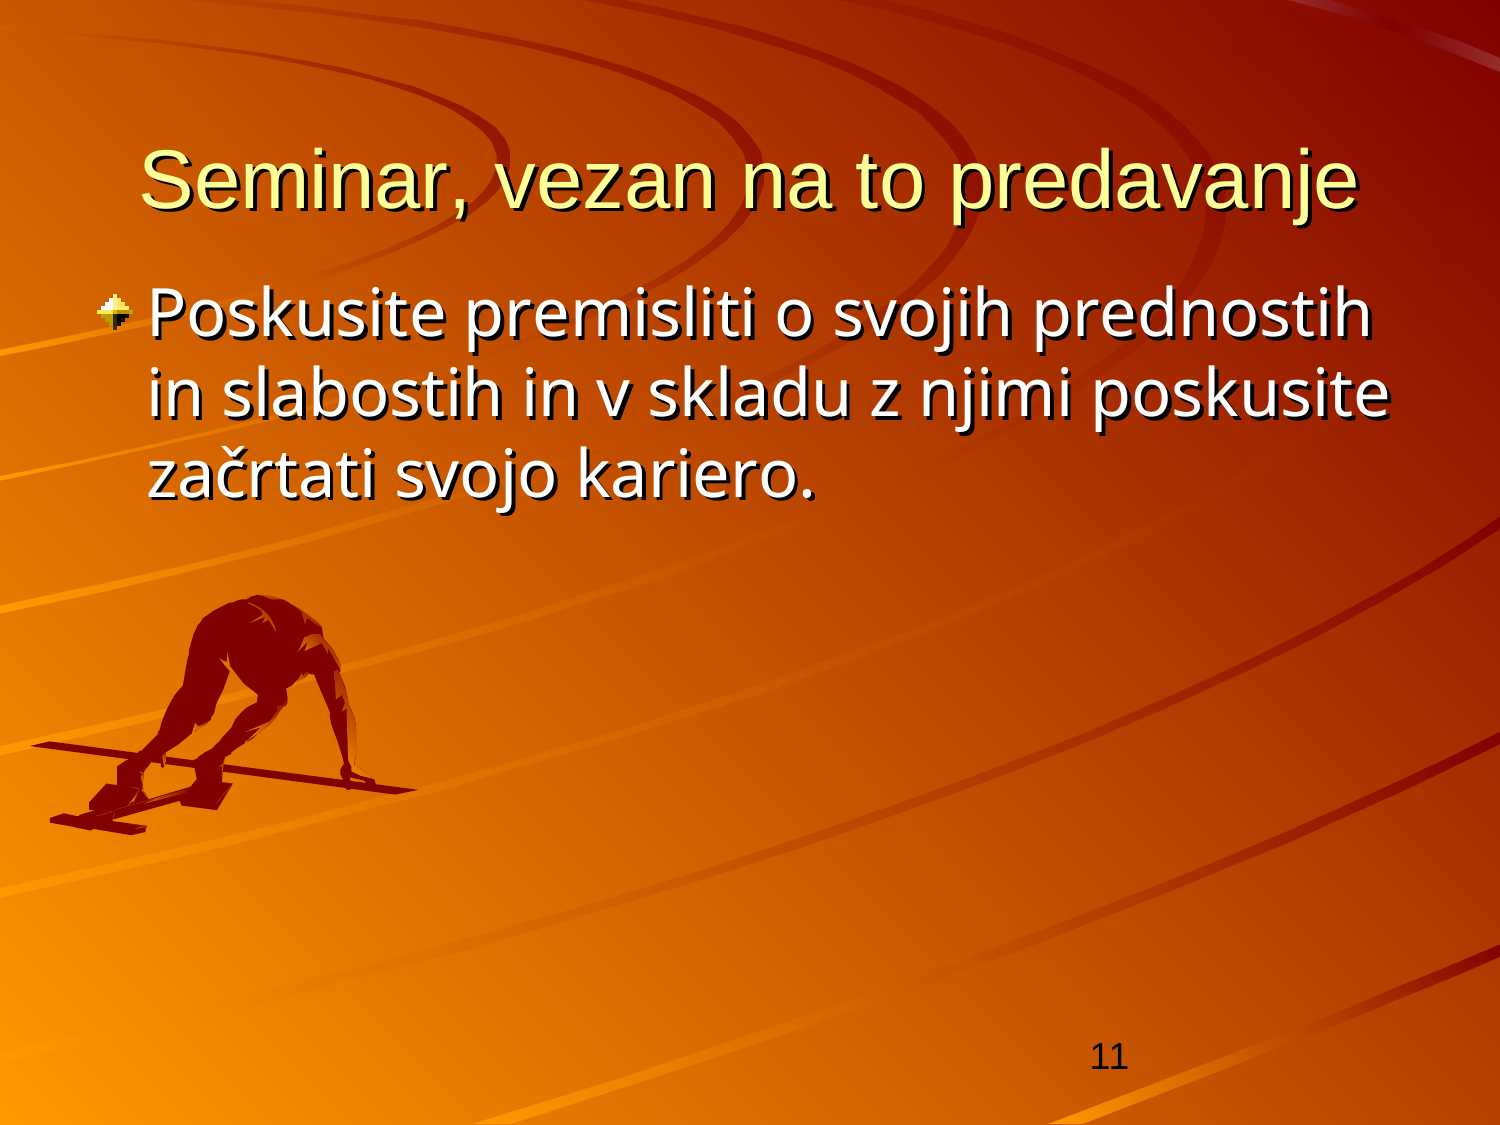

# Seminar, vezan na to predavanje
Poskusite premisliti o svojih prednostih in slabostih in v skladu z njimi poskusite začrtati svojo kariero.
11